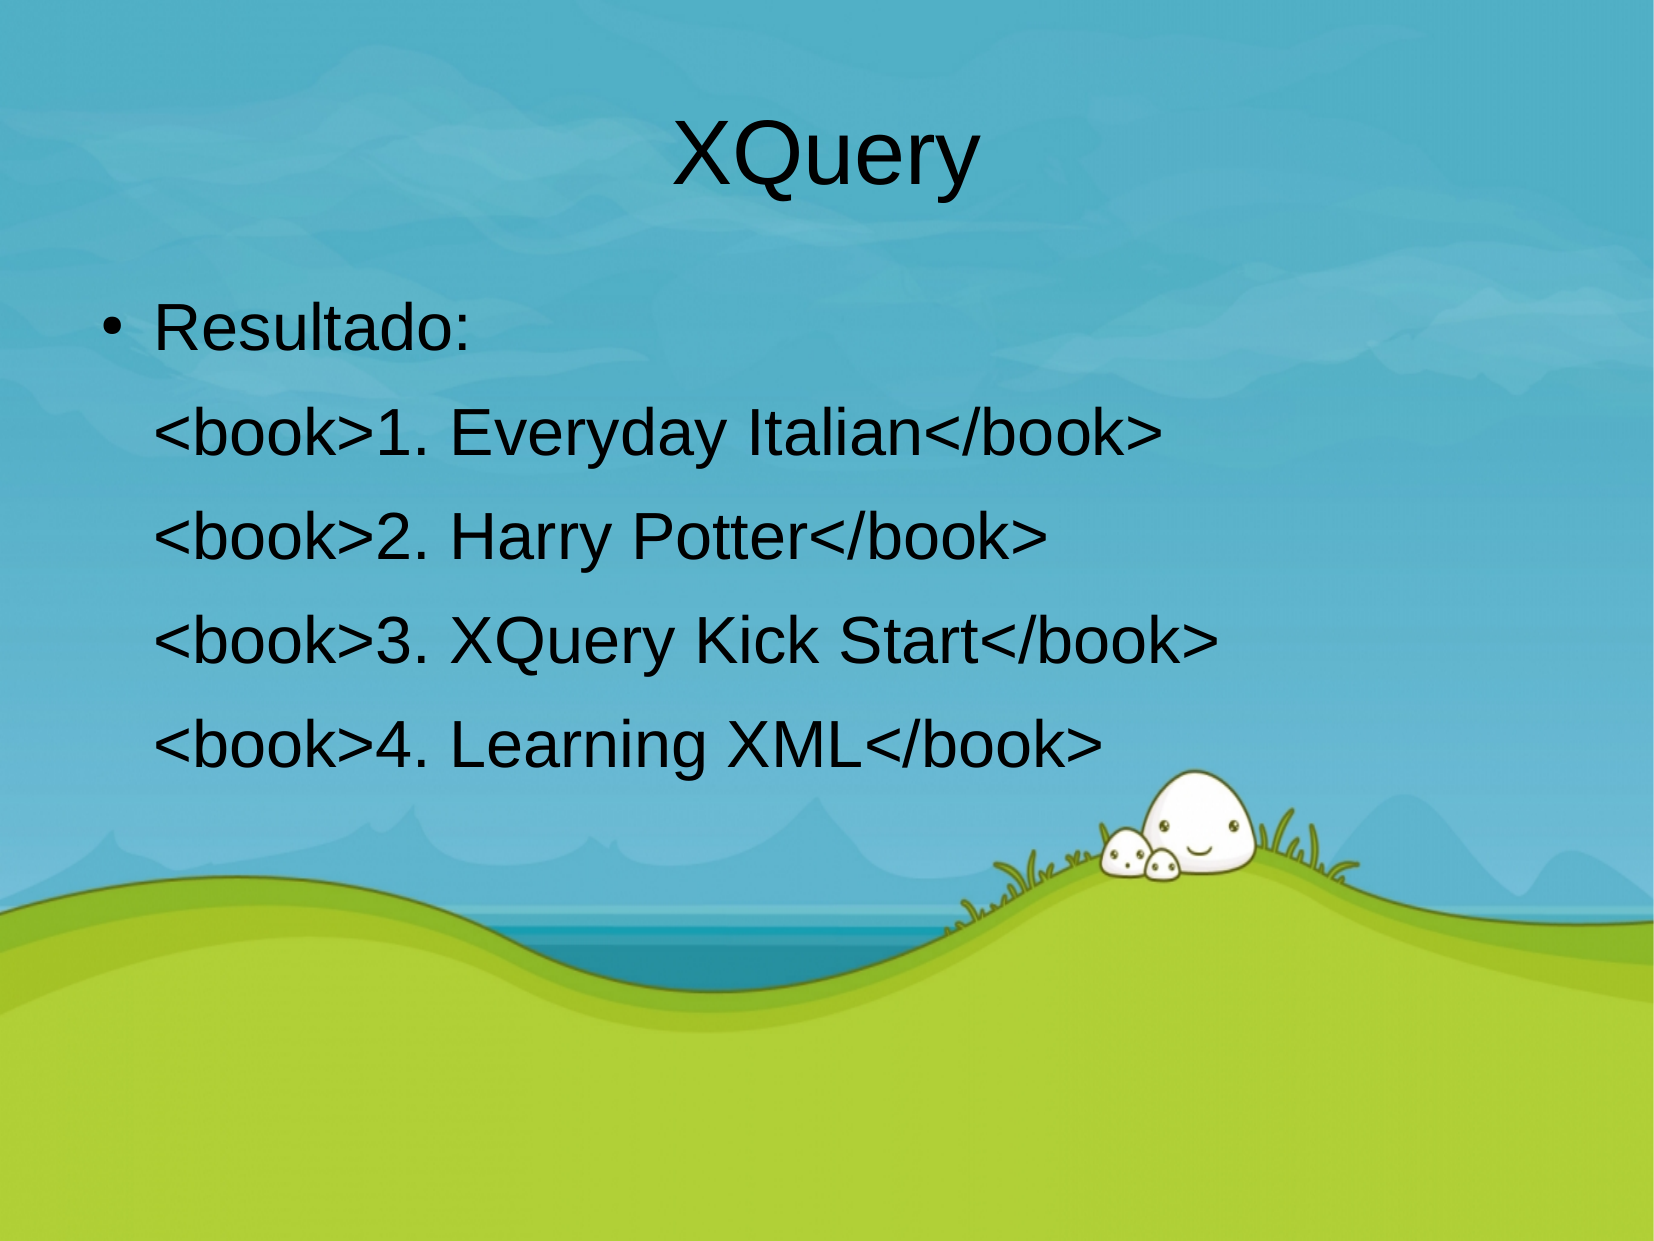

# XQuery
Resultado:
<book>1. Everyday Italian</book>
<book>2. Harry Potter</book>
<book>3. XQuery Kick Start</book>
<book>4. Learning XML</book>